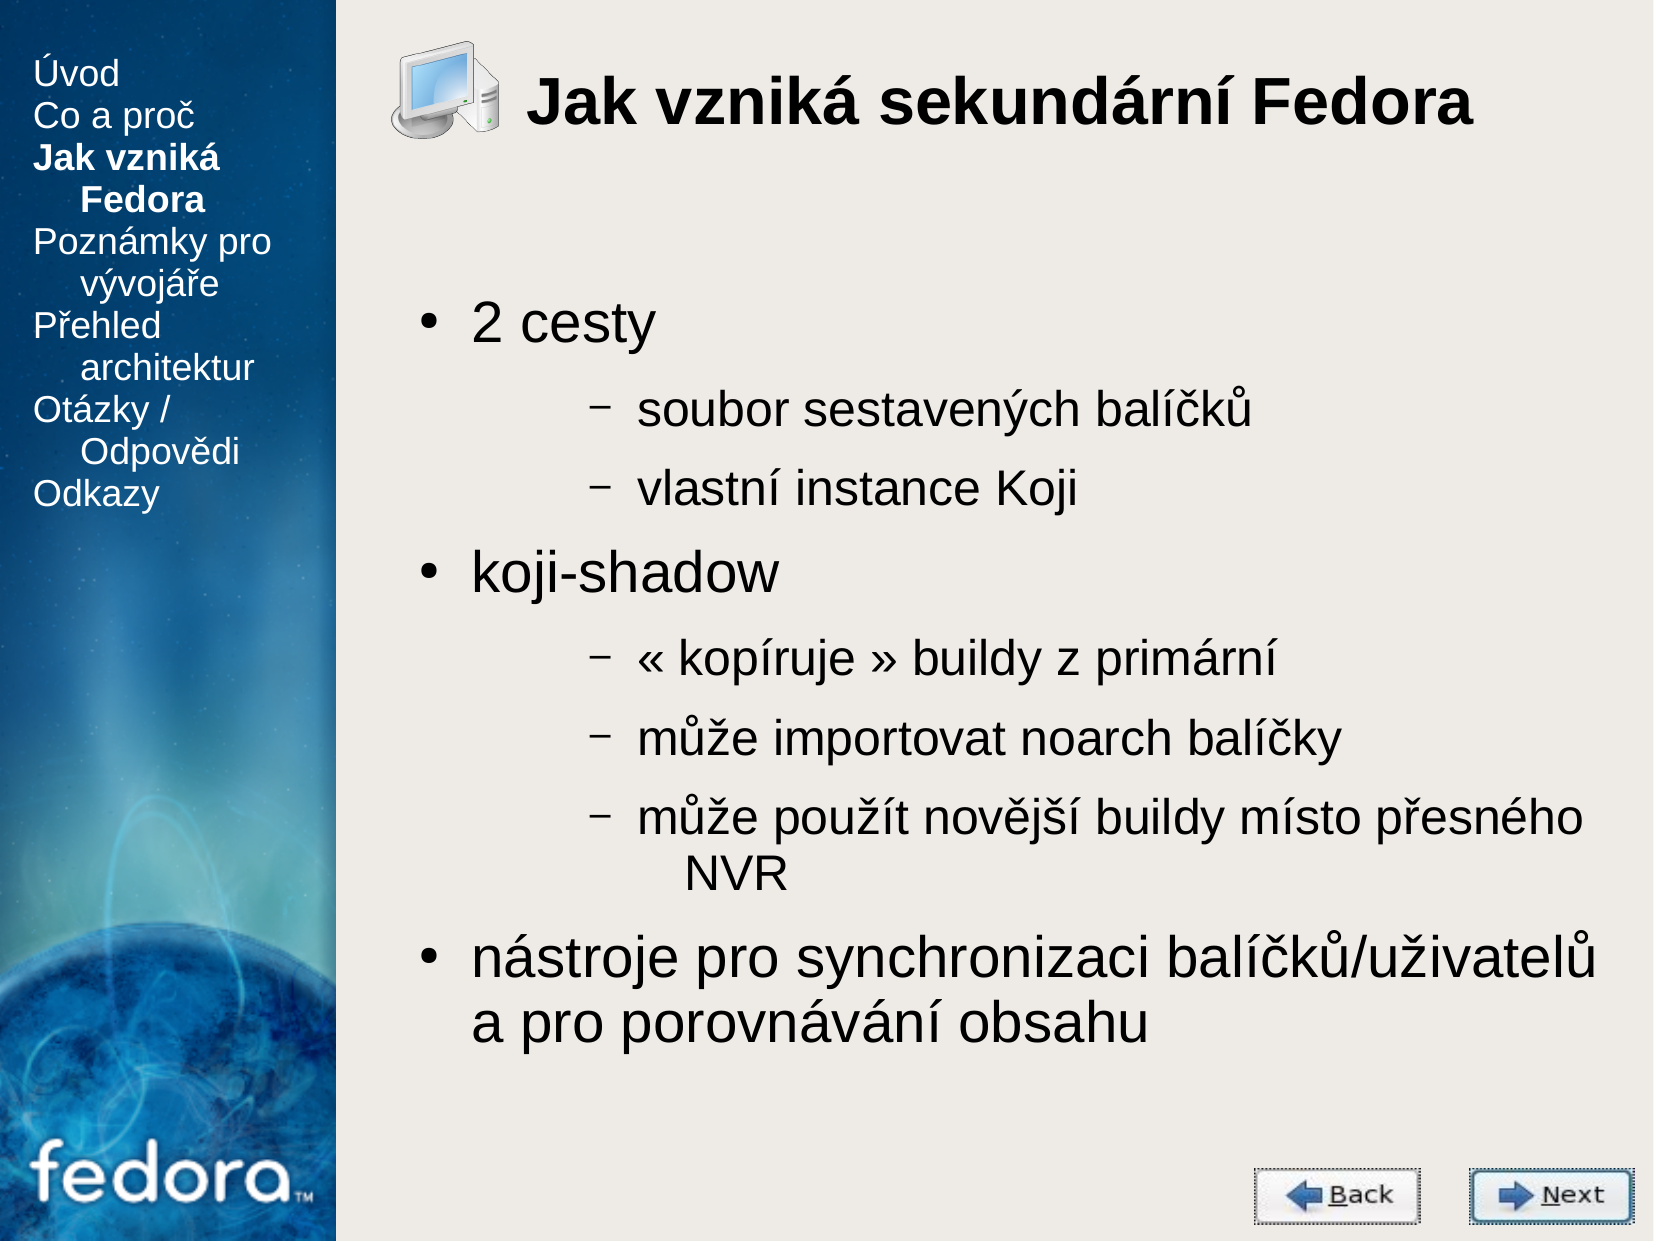

Úvod
Co a proč
Jak vzniká Fedora
Poznámky pro vývojáře
Přehled architektur
Otázky / Odpovědi
Odkazy
# Agenda
Jak vzniká sekundární Fedora
2 cesty
soubor sestavených balíčků
vlastní instance Koji
koji-shadow
« kopíruje » buildy z primární
může importovat noarch balíčky
může použít novější buildy místo přesného NVR
nástroje pro synchronizaci balíčků/uživatelů a pro porovnávání obsahu